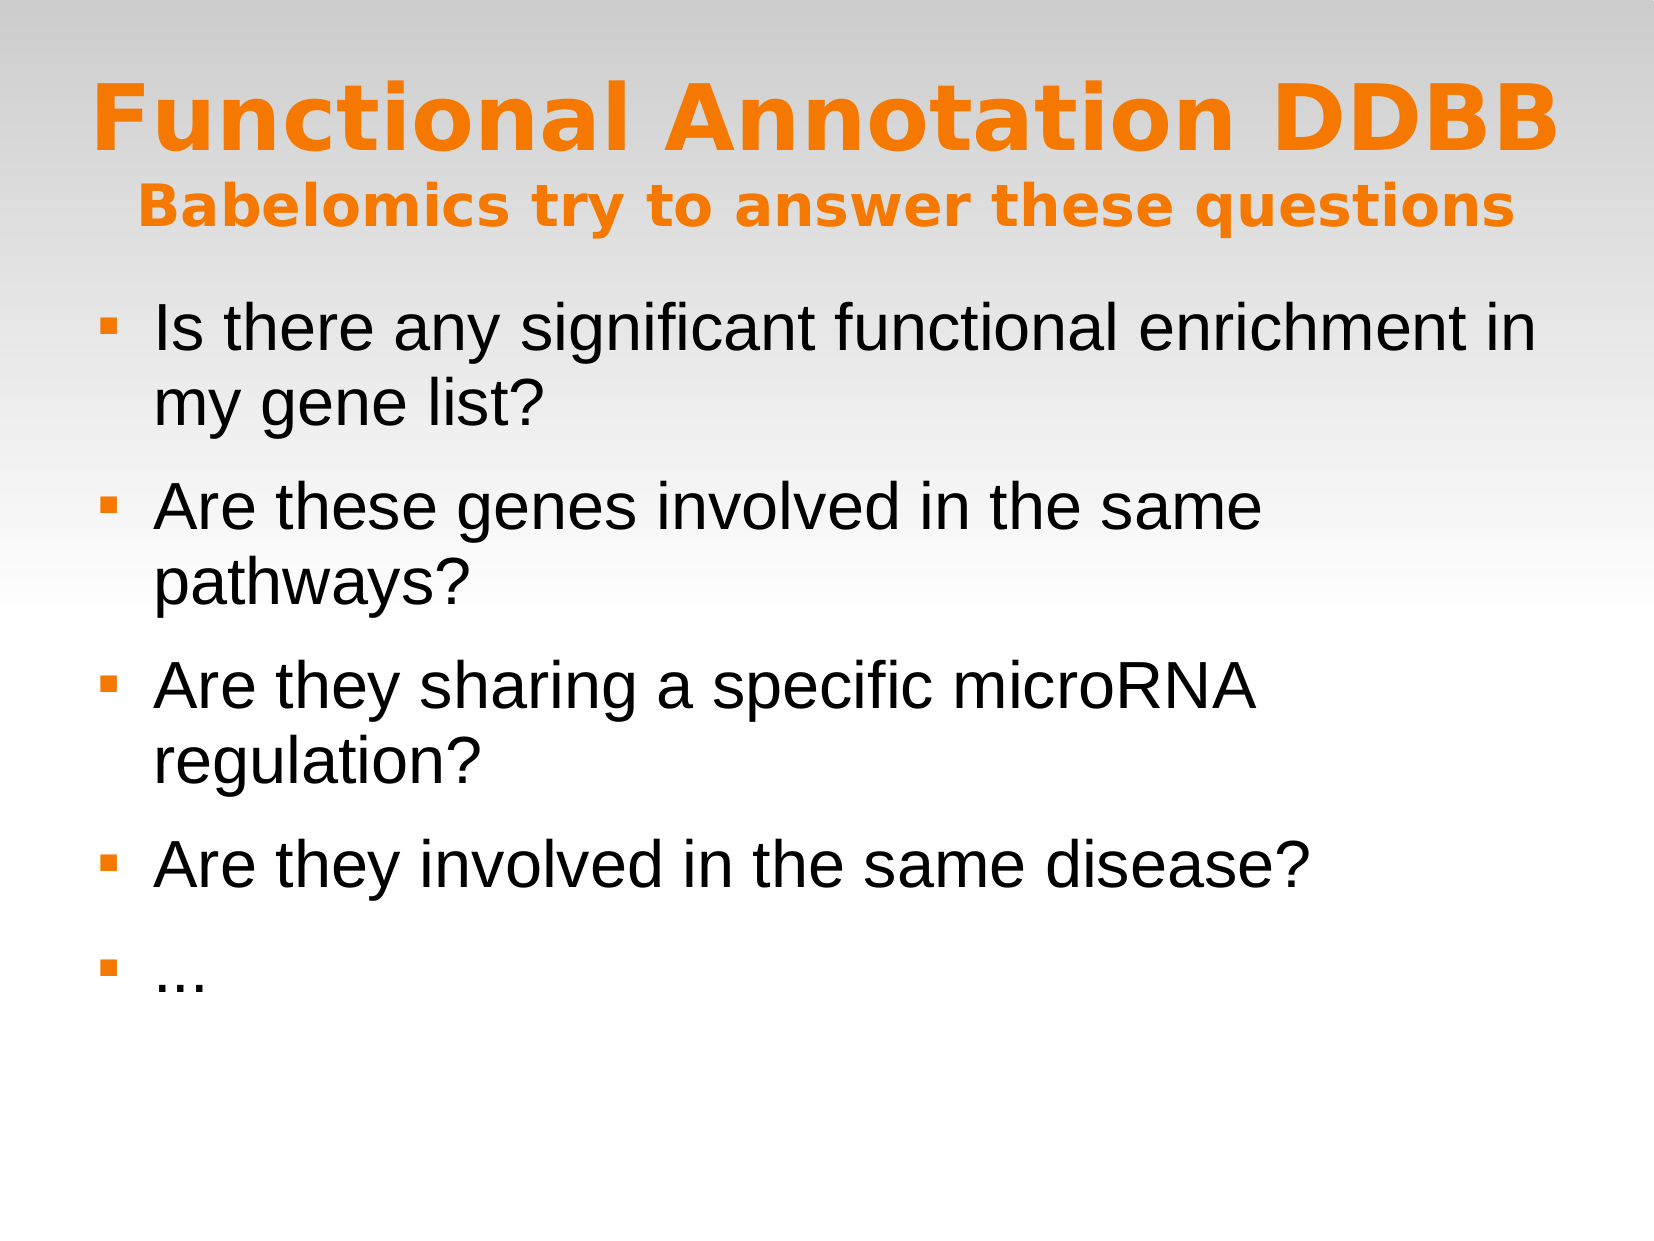

# Functional Annotation DDBB Babelomics try to answer these questions
Is there any significant functional enrichment in my gene list?
Are these genes involved in the same pathways?
Are they sharing a specific microRNA regulation?
Are they involved in the same disease?
...